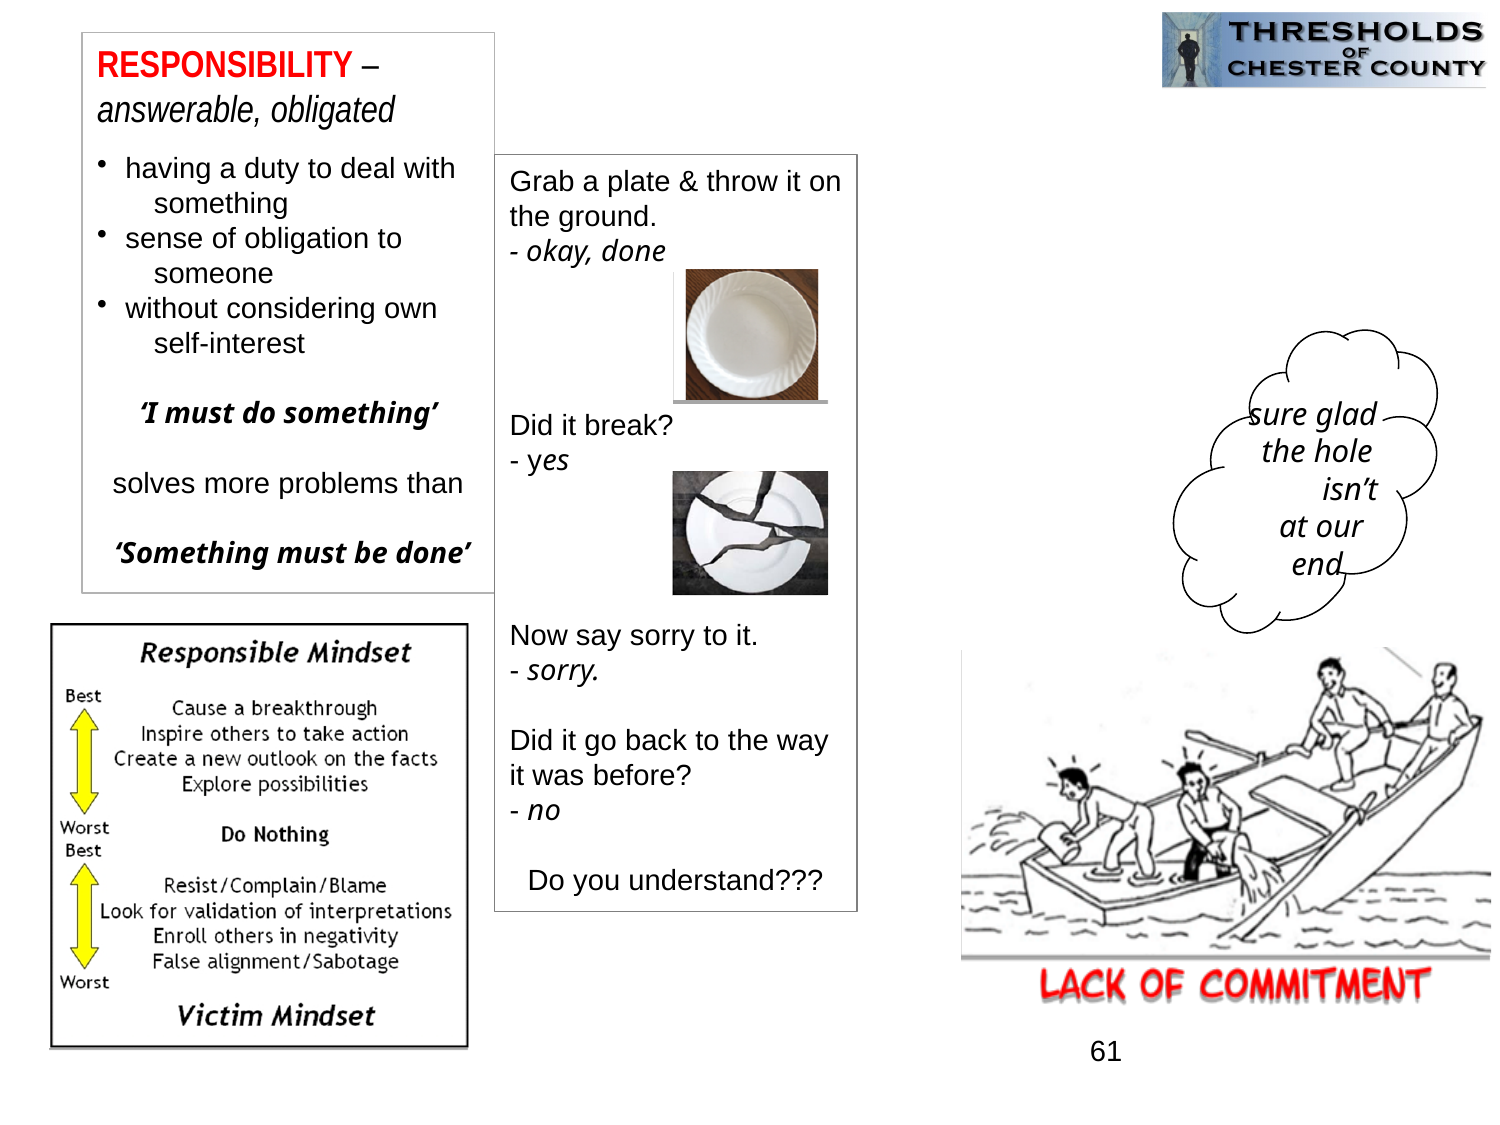

RESPONSIBILITY – answerable, obligated
having a duty to deal with something
sense of obligation to someone
without considering own self-interest
‘I must do something’
solves more problems than
 ‘Something must be done’
Grab a plate & throw it on the ground.
- okay, done
Did it break?
- yes
Now say sorry to it.
- sorry.
Did it go back to the way it was before?
- no
Do you understand???
sure glad
the hole
 isn’t
 at our end